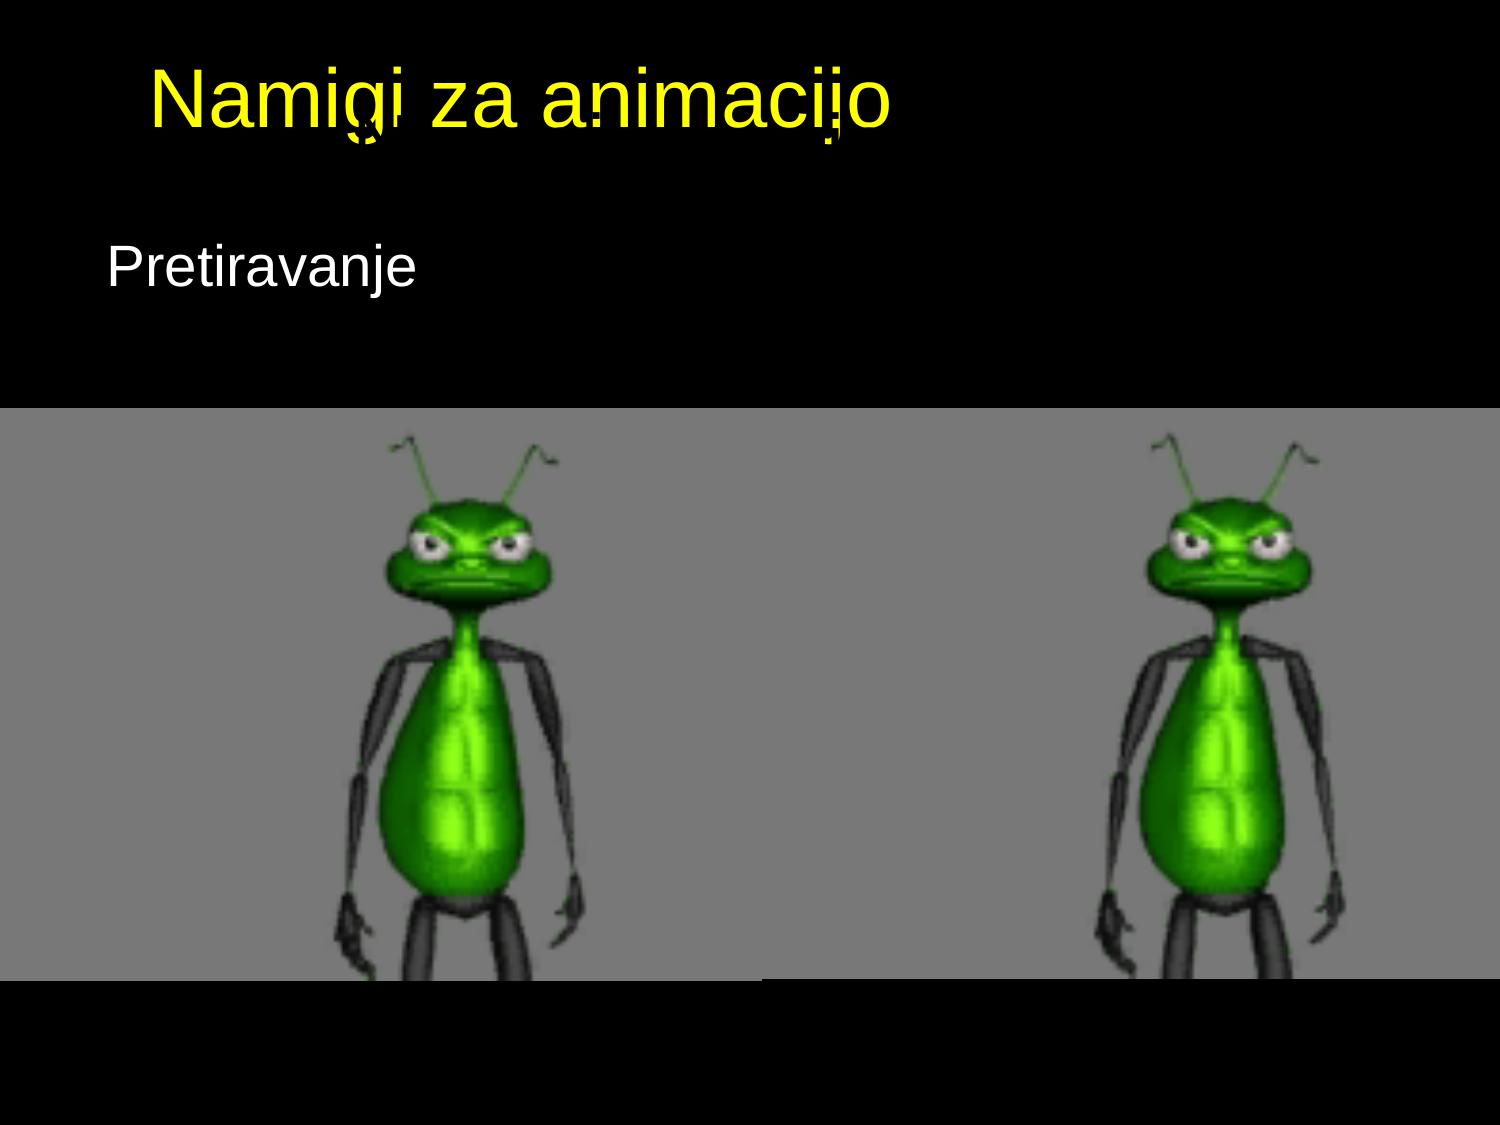

Namigi za animacijo
# Namigi za animacijo 2
Pretiravanje